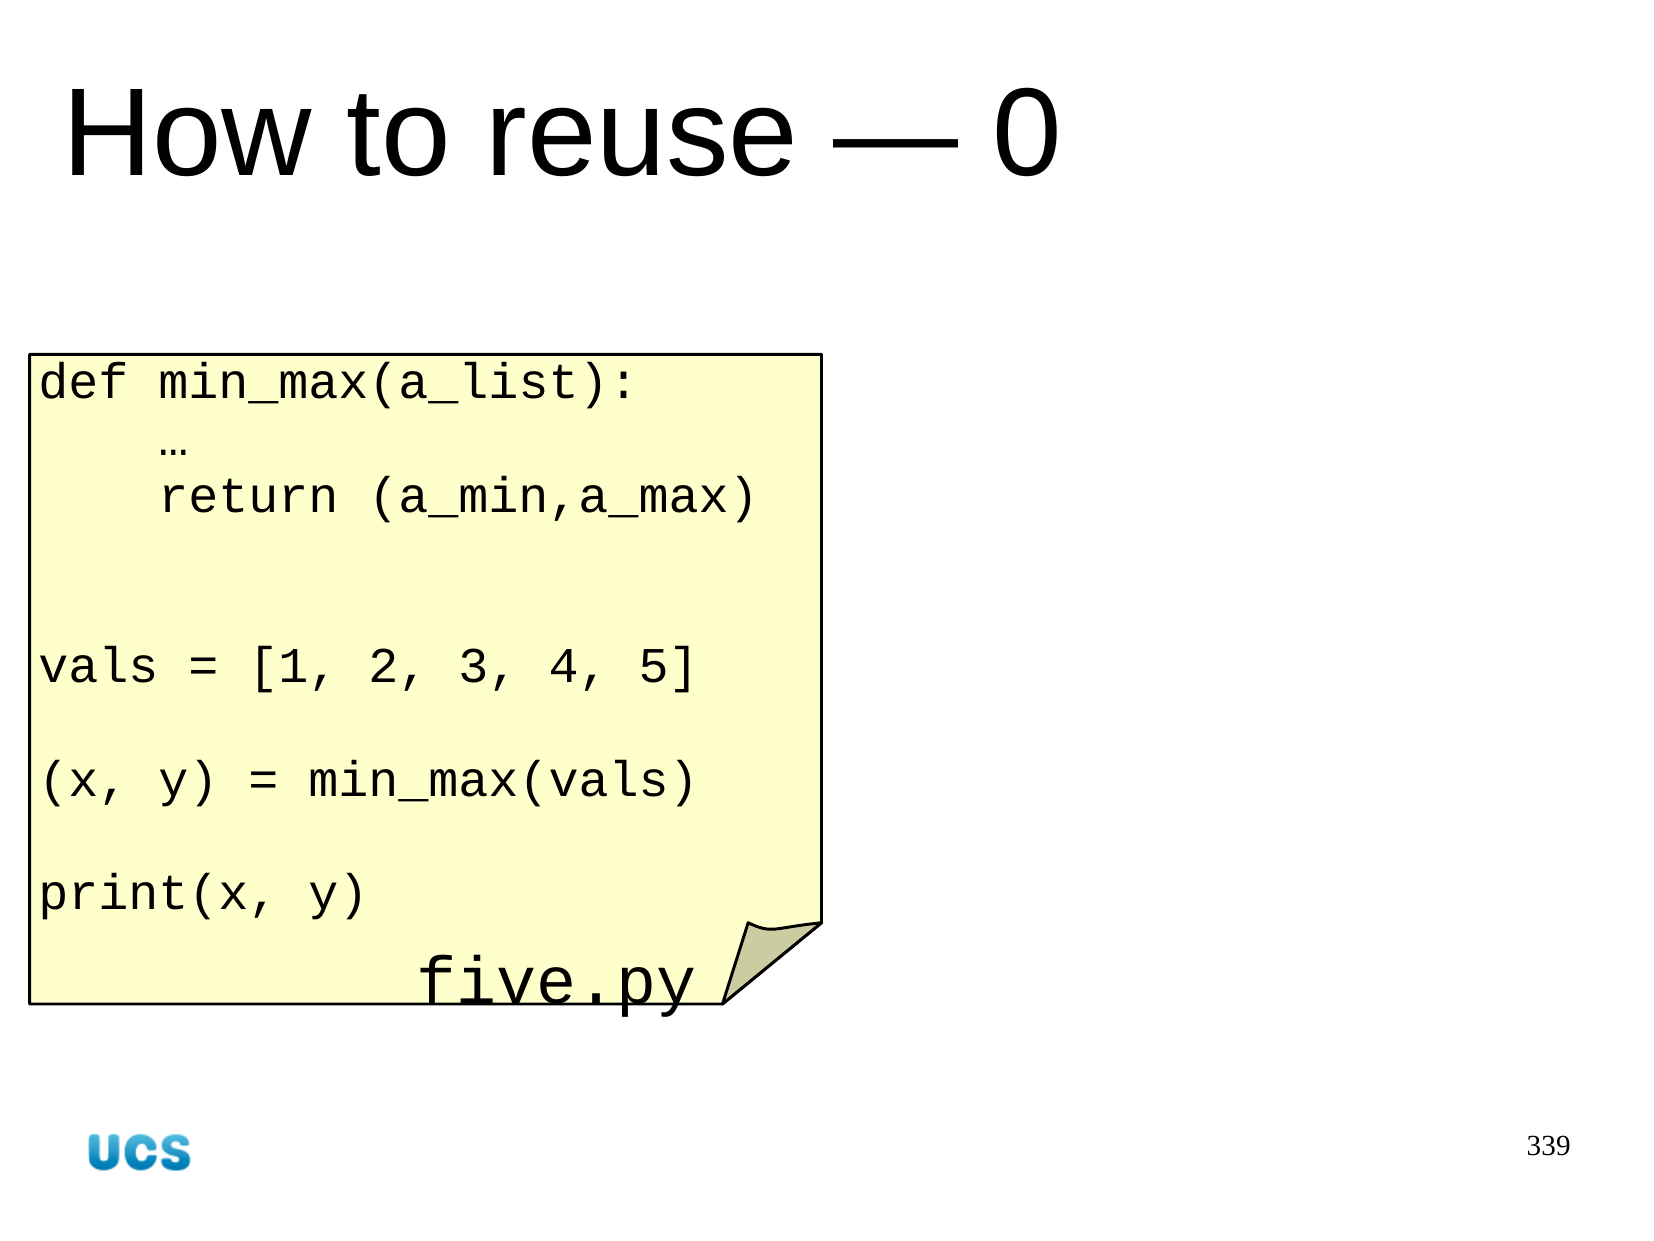

How to reuse — 0
def min_max(a_list):
 …
 return (a_min,a_max)
vals = [1, 2, 3, 4, 5]
(x, y) = min_max(vals)
print(x, y)
five.py
339